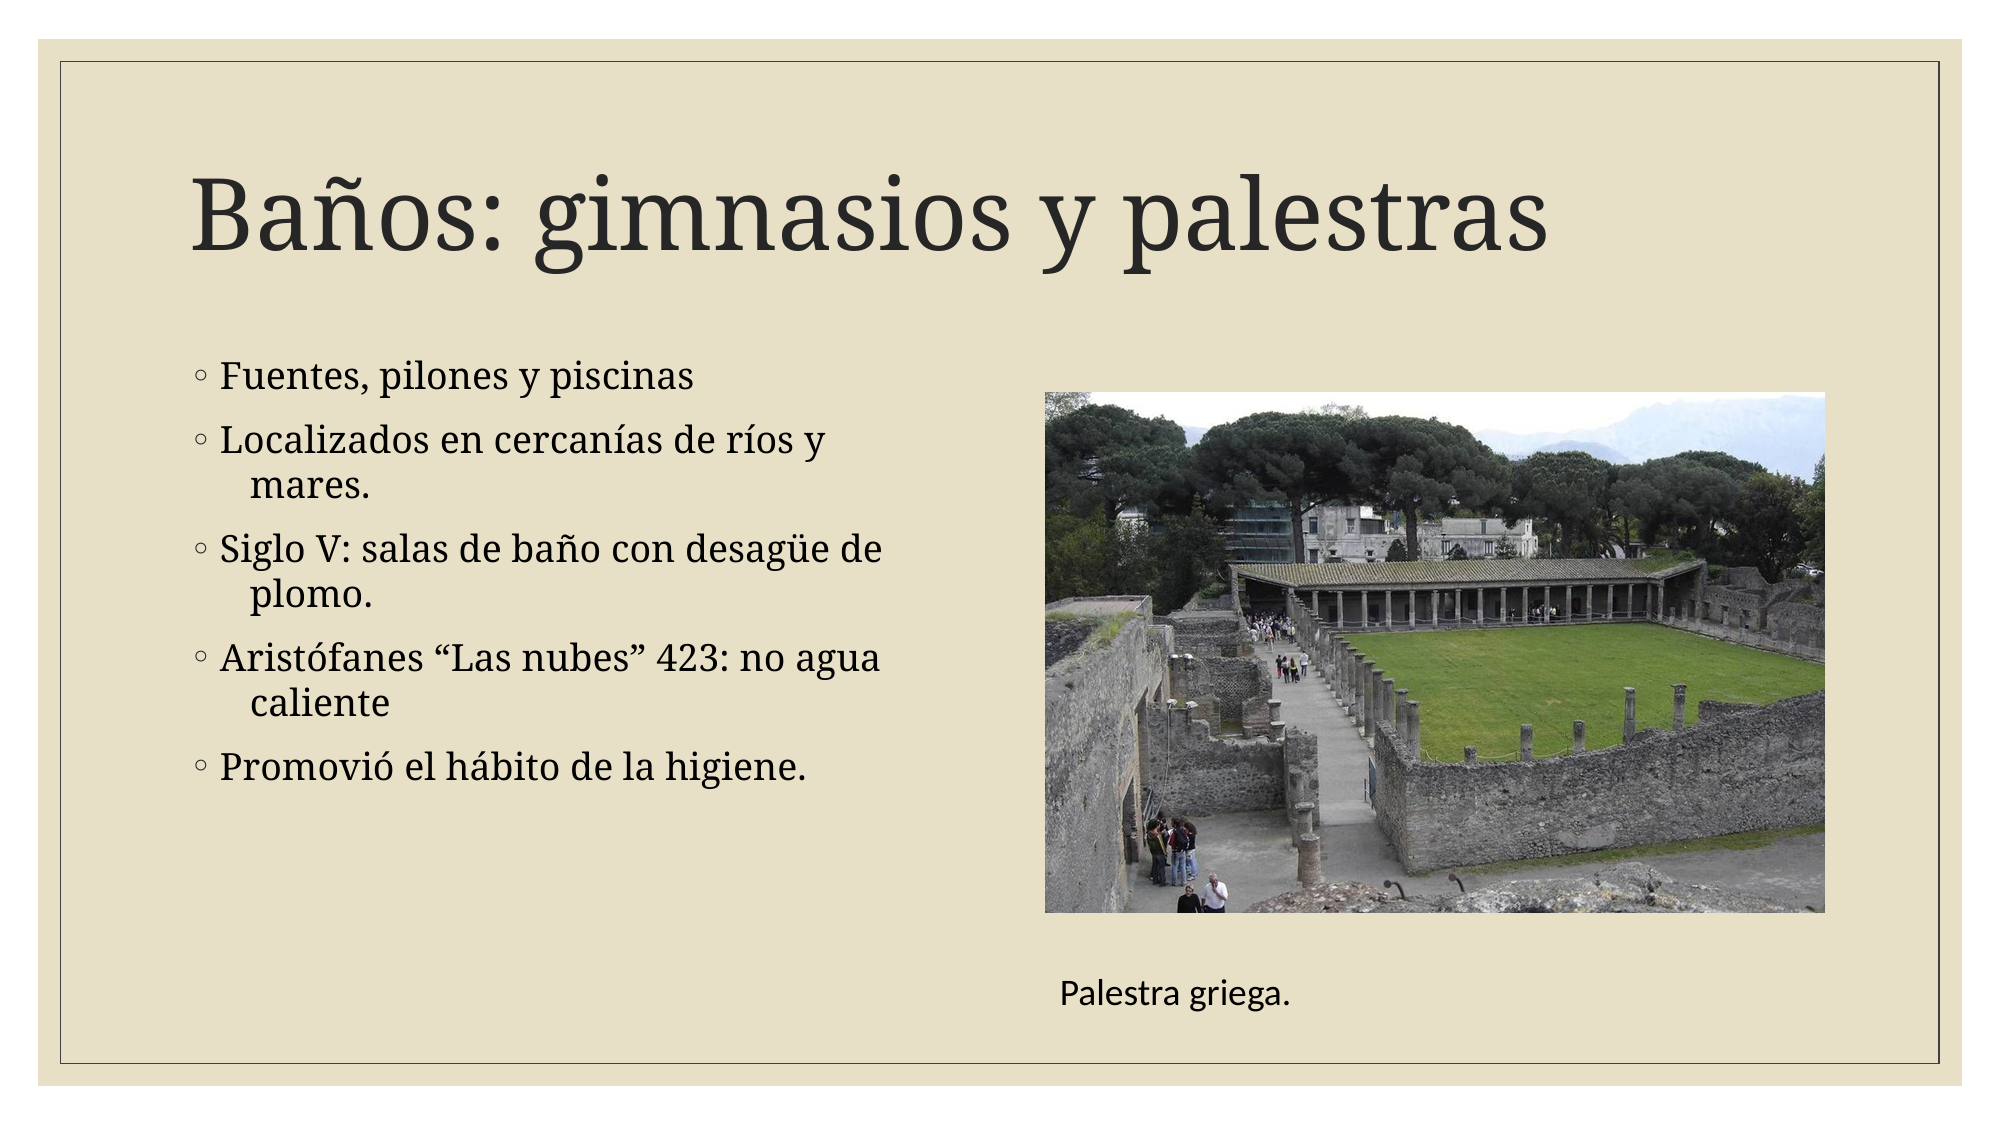

# Baños: gimnasios y palestras
Fuentes, pilones y piscinas
Localizados en cercanías de ríos y mares.
Siglo V: salas de baño con desagüe de plomo.
Aristófanes “Las nubes” 423: no agua caliente
Promovió el hábito de la higiene.
Palestra griega.